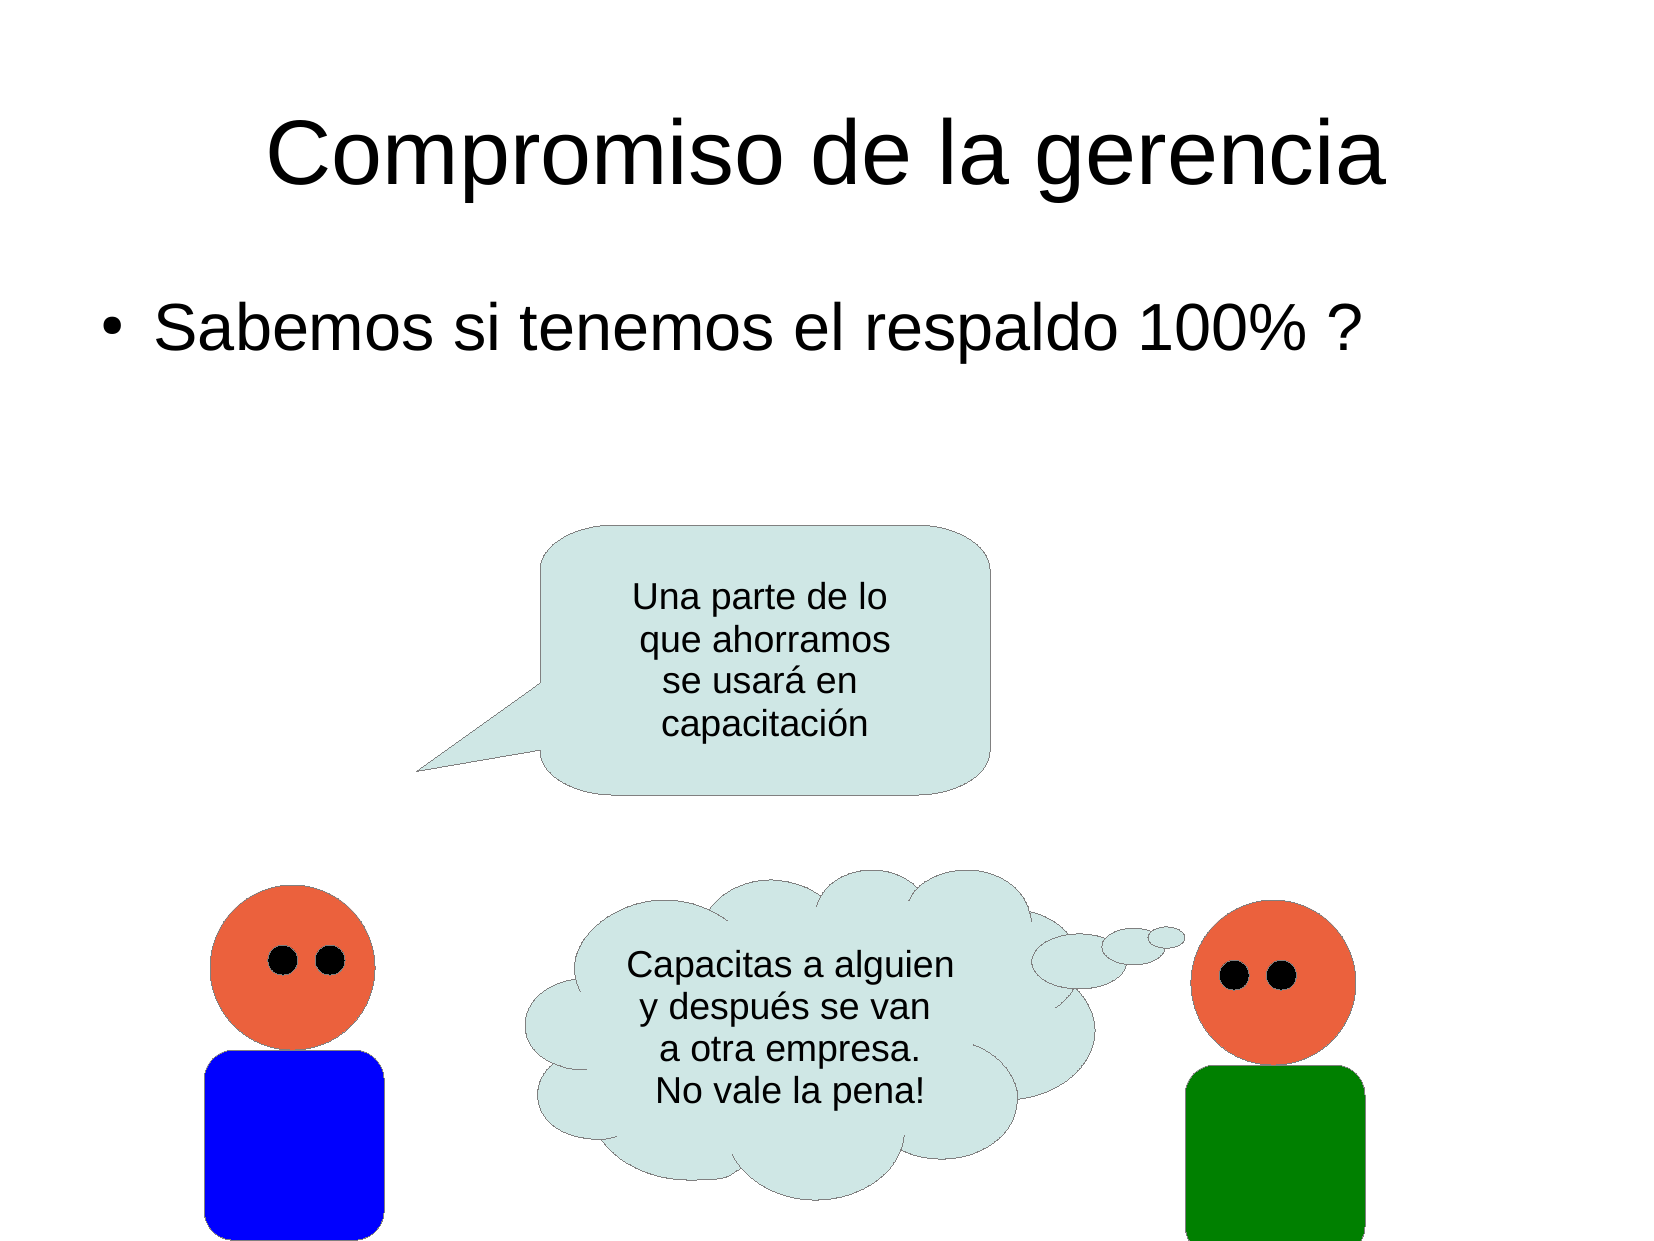

# Compromiso de la gerencia
Sabemos si tenemos el respaldo 100% ?
Una parte de lo
que ahorramos
se usará en
capacitación
Capacitas a alguien
y después se van
a otra empresa.
No vale la pena!